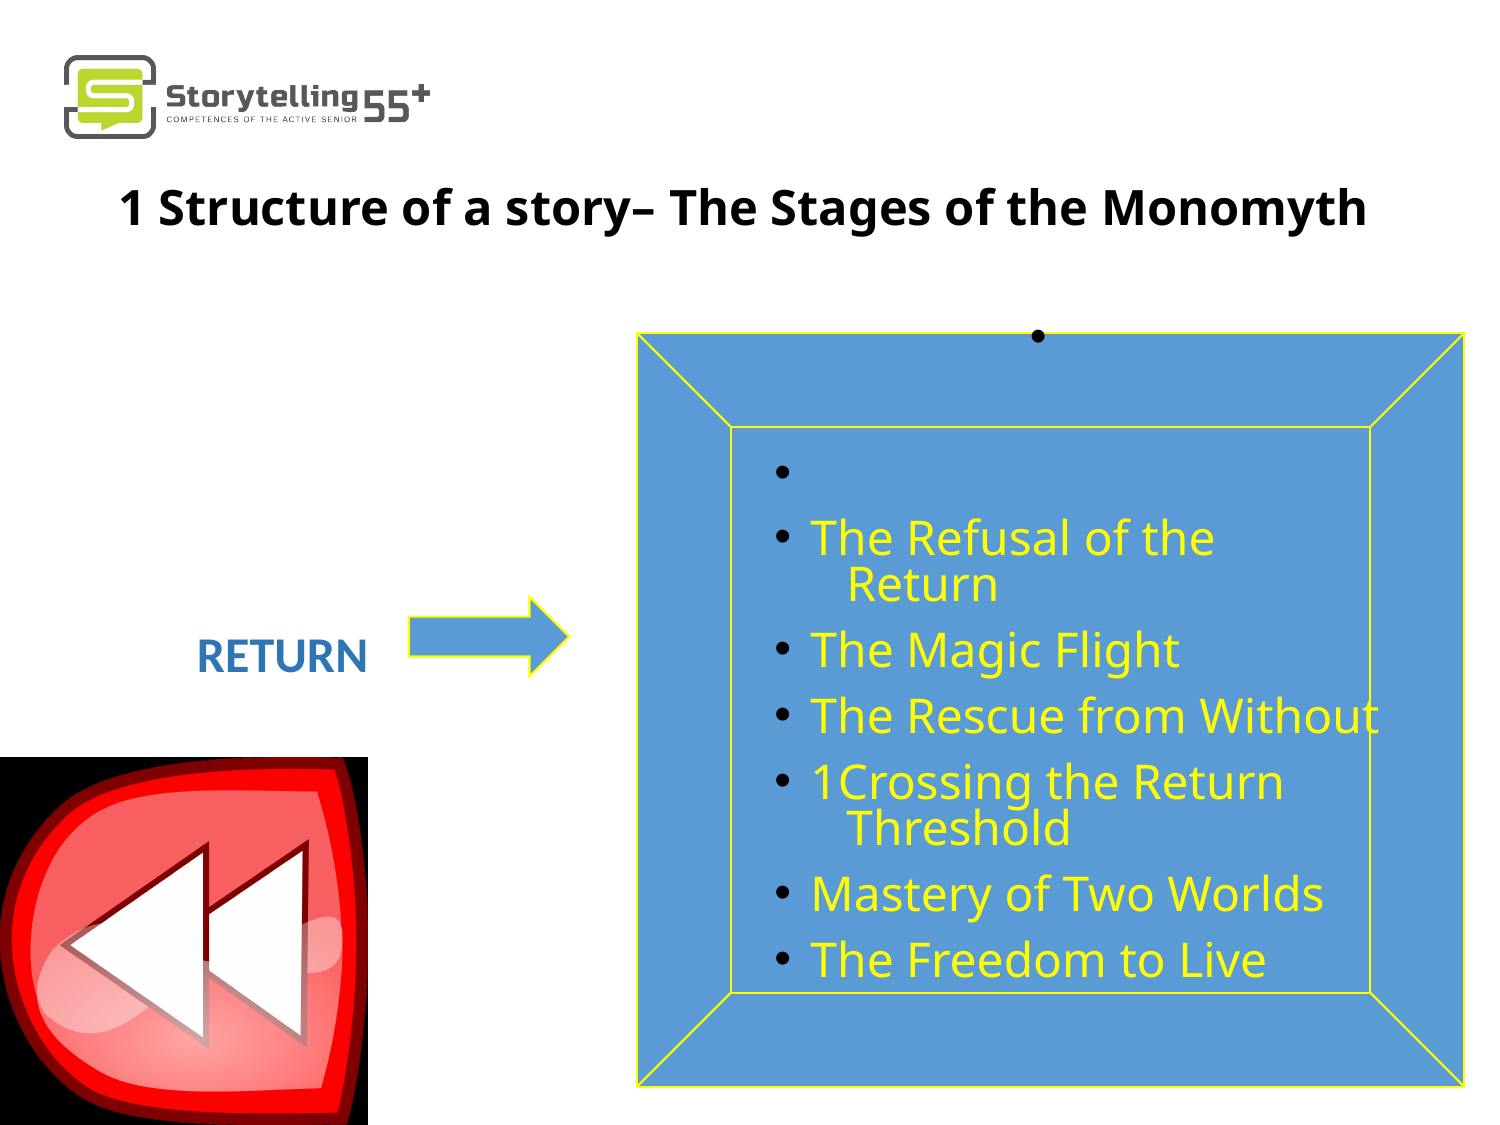

# 1 Structure of a story– The Stages of the Monomyth
 RETURN
The Refusal of the Return
The Magic Flight
The Rescue from Without
1Crossing the Return Threshold
Mastery of Two Worlds
The Freedom to Live